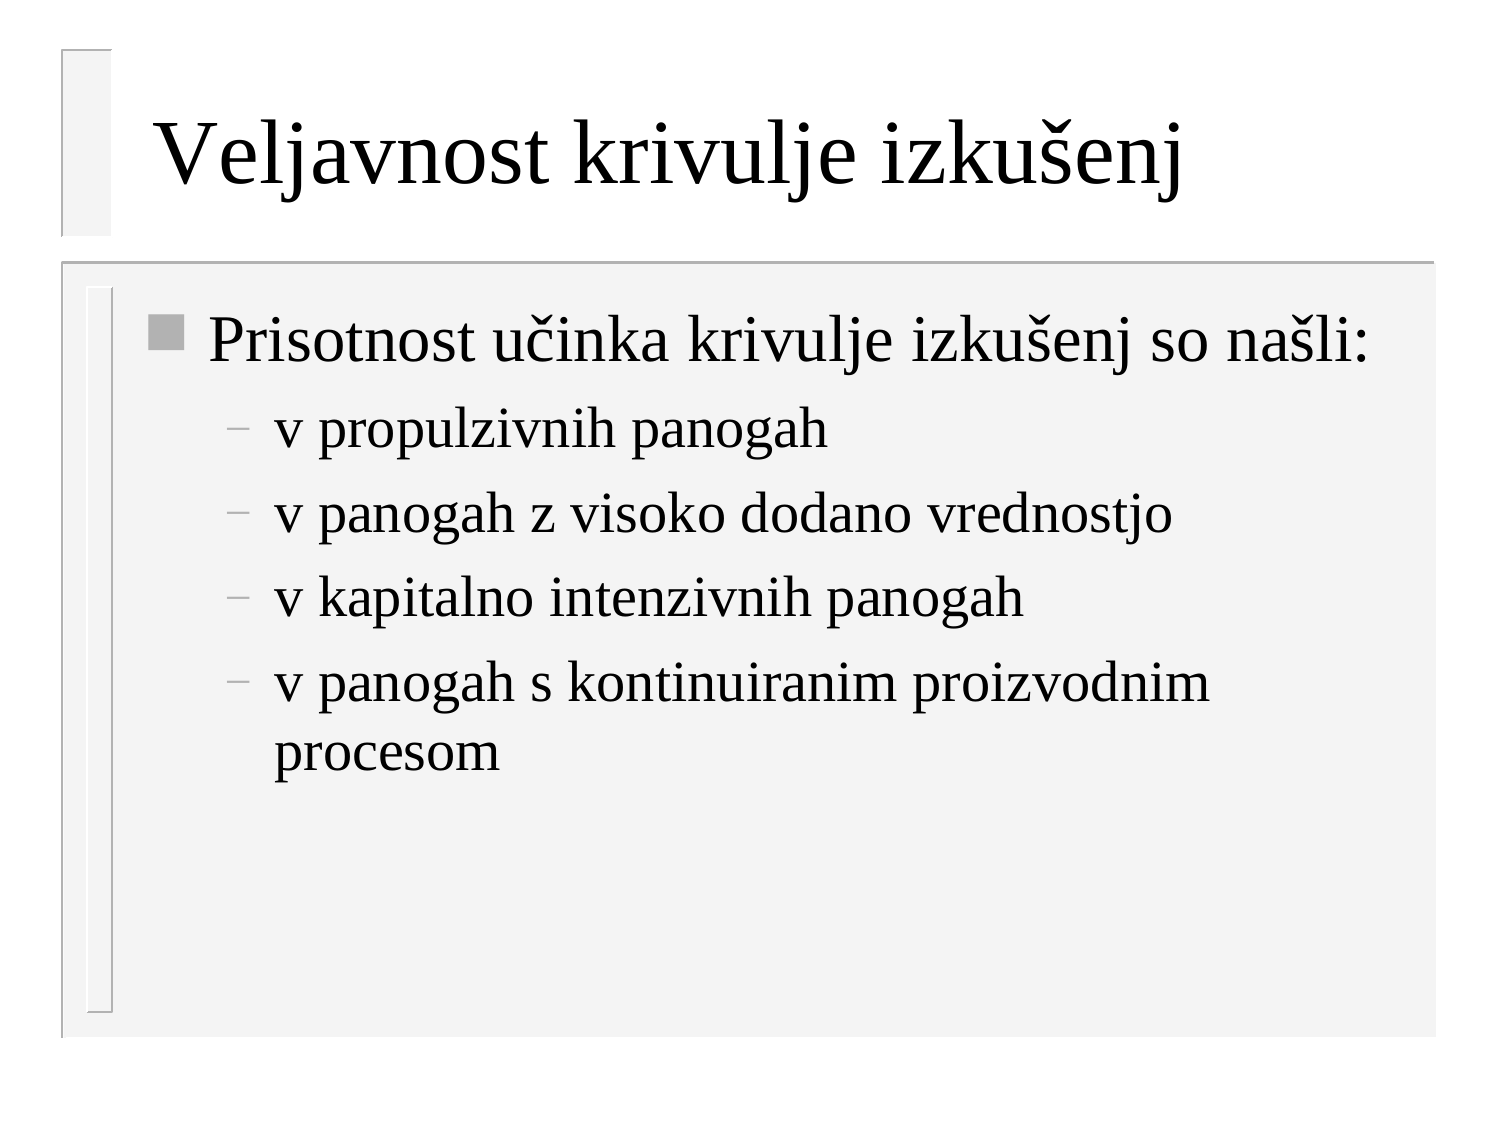

# Veljavnost krivulje izkušenj
Prisotnost učinka krivulje izkušenj so našli:
v propulzivnih panogah
v panogah z visoko dodano vrednostjo
v kapitalno intenzivnih panogah
v panogah s kontinuiranim proizvodnim procesom